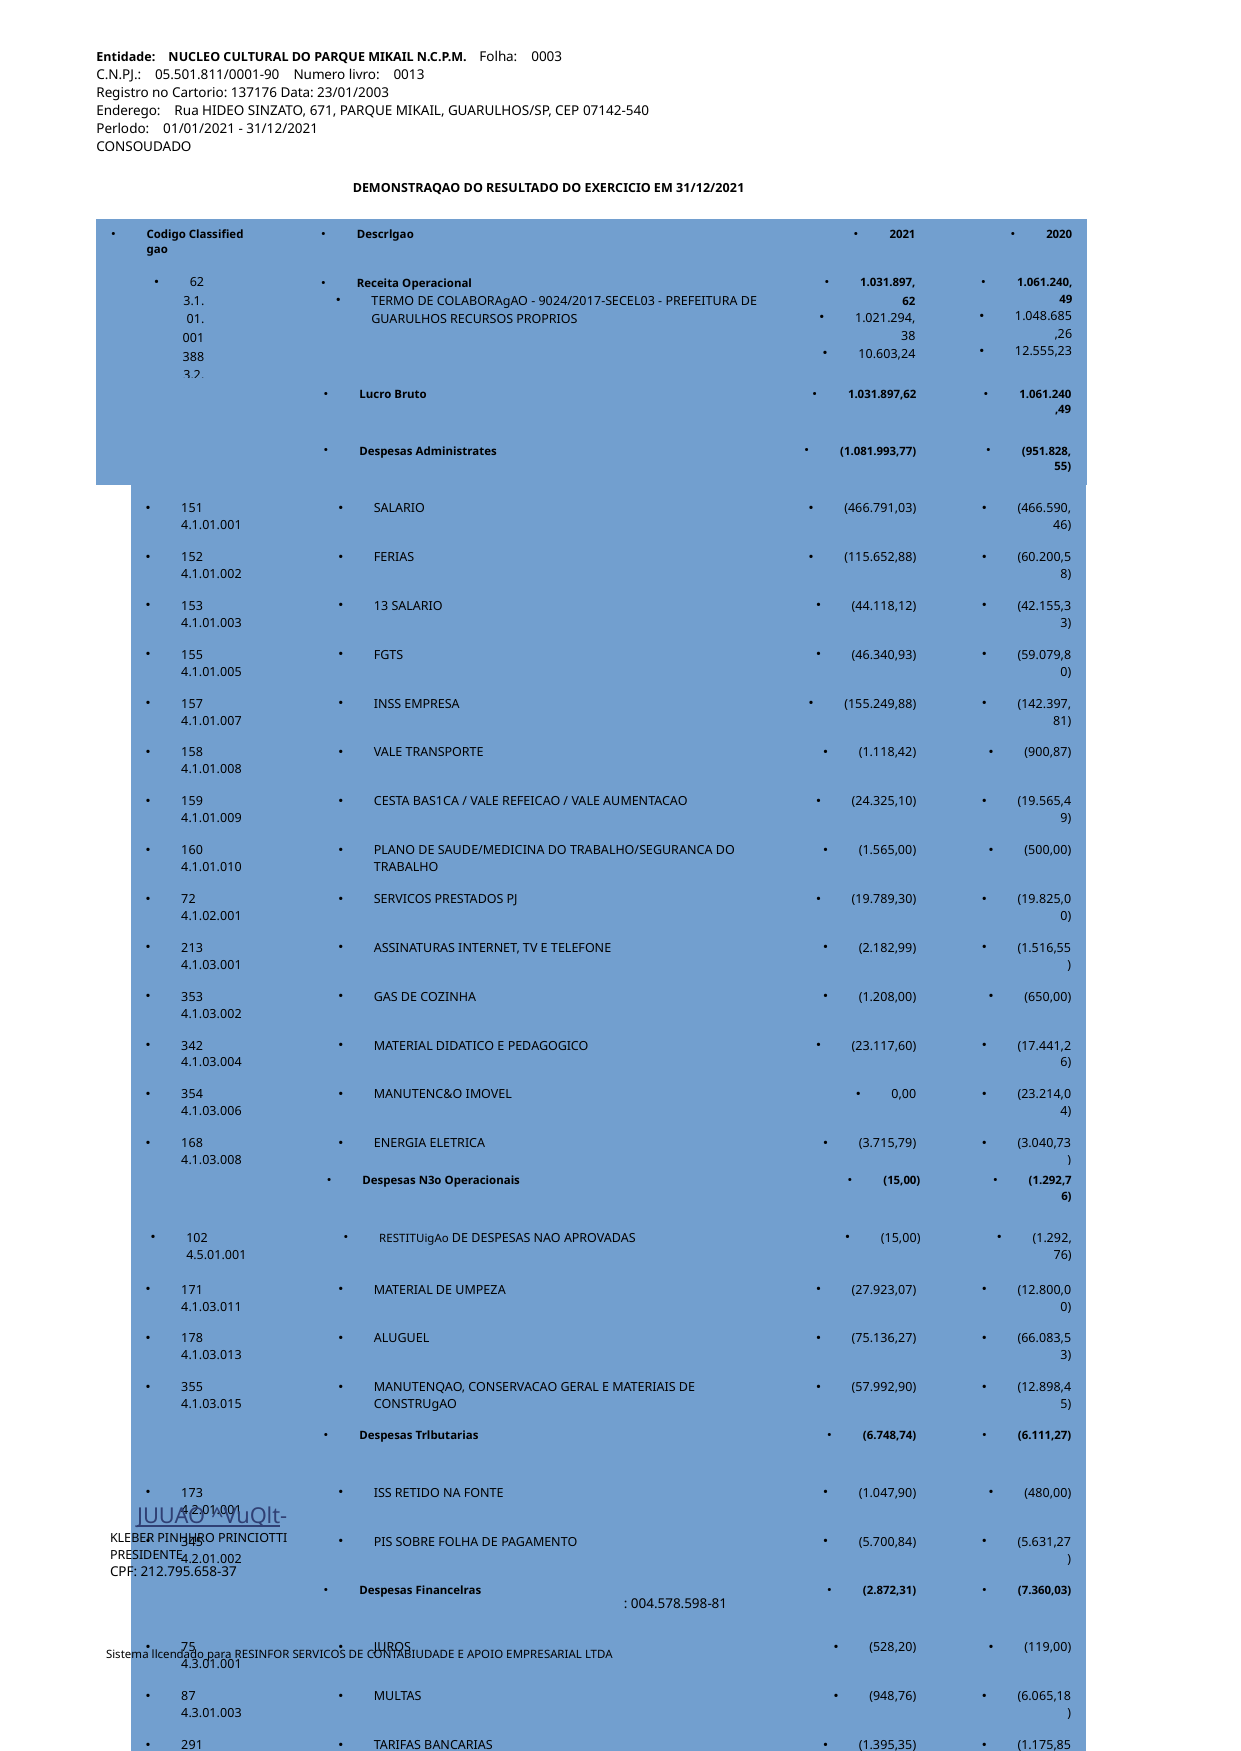

Entidade: NUCLEO CULTURAL DO PARQUE MIKAIL N.C.P.M. Folha: 0003
C.N.PJ.: 05.501.811/0001-90 Numero livro: 0013
Registro no Cartorio: 137176 Data: 23/01/2003
Enderego: Rua HIDEO SINZATO, 671, PARQUE MIKAIL, GUARULHOS/SP, CEP 07142-540
Perlodo: 01/01/2021 - 31/12/2021
CONSOUDADO
DEMONSTRAQAO DO RESULTADO DO EXERCICIO EM 31/12/2021
| Codigo Classified gao | Descrlgao | 2021 | 2020 |
| --- | --- | --- | --- |
| 62 3.1.01.001 388 3.2.01.002 | Receita Operacional TERMO DE COLABORAgAO - 9024/2017-SECEL03 - PREFEITURA DE GUARULHOS RECURSOS PROPRIOS | 1.031.897,62 1.021.294,38 10.603,24 | 1.061.240,49 1.048.685,26 12.555,23 |
| | Receita Liquida | 1.031.897,62 | 1.061.240,49 |
| | Lucro Bruto | 1.031.897,62 | 1.061.240,49 |
| --- | --- | --- | --- |
| | Despesas Administrates | (1.081.993,77) | (951.828,55) |
| 151 4.1.01.001 | salArio | (466.791,03) | (466.590,46) |
| 152 4.1.01.002 | fErias | (115.652,88) | (60.200,58) |
| 153 4.1.01.003 | 13 SALARIO | (44.118,12) | (42.155,33) |
| 155 4.1.01.005 | FGTS | (46.340,93) | (59.079,80) |
| 157 4.1.01.007 | INSS EMPRESA | (155.249,88) | (142.397,81) |
| 158 4.1.01.008 | VALE TRANSPORTE | (1.118,42) | (900,87) |
| 159 4.1.01.009 | CESTA BAS1CA / VALE REFEICAO / VALE AUMENTACAO | (24.325,10) | (19.565,49) |
| 160 4.1.01.010 | PLANO DE SAUDE/MEDICINA DO TRABALHO/SEGURANCA DO TRABALHO | (1.565,00) | (500,00) |
| 72 4.1.02.001 | SERVICOS PRESTADOS PJ | (19.789,30) | (19.825,00) |
| 213 4.1.03.001 | ASSINATURAS INTERNET, TV E TELEFONE | (2.182,99) | (1.516,55) |
| 353 4.1.03.002 | GAS DE COZINHA | (1.208,00) | (650,00) |
| 342 4.1.03.004 | MATERIAL DIDATICO E PEDAGOGICO | (23.117,60) | (17.441,26) |
| 354 4.1.03.006 | MANUTENC&O IMOVEL | 0,00 | (23.214,04) |
| 168 4.1.03.008 | ENERGIA ELETRICA | (3.715,79) | (3.040,73) |
| 169 4.1.03.009 | Agua | (5.998,04) | (2.968,65) |
| 170 4.1.03.010 | MATERIAL DE ESCRIT6RIO | (9.768,45) | 0,00 |
| 171 4.1.03.011 | MATERIAL DE UMPEZA | (27.923,07) | (12.800,00) |
| 178 4.1.03.013 | ALUGUEL | (75.136,27) | (66.083,53) |
| 355 4.1.03.015 | MANUTENQAO, CONSERVACAO GERAL E MATERIAIS DE CONSTRUgAO | (57.992,90) | (12.898,45) |
| | Despesas Trlbutarias | (6.748,74) | (6.111,27) |
| 173 4.2.01.001 | ISS RETIDO NA FONTE | (1.047,90) | (480,00) |
| 345 4.2.01.002 | PIS SOBRE FOLHA DE PAGAMENTO | (5.700,84) | (5.631,27) |
| | Despesas Financelras | (2.872,31) | (7.360,03) |
| 75 4.3.01.001 | JUROS | (528,20) | (119,00) |
| 87 4.3.01.003 | MULTAS | (948,76) | (6.065,18) |
| 291 4.3.01.005 | TARIFAS BANCARIAS | (1.395,35) | (1.175,85) |
| | Receltas Financelras | 1.162,09 | 195,67 |
| 387 3.1.02.001 | RENDIMENTOS financeiros | 1.162,09 | 195,67 |
| | Outras Despesas Operacionais | (4.586,20) | (1.823,52) |
| 176 4.4.01.001 | DEPRECIACAO | (207,24) | (207,24) |
| 249 4.4.01.002 | depreciacAo | (4.378,96) | (1.616,28) |
| | Resultado operacional liquido | (63.141,31) | 94.312,79 |
| | Despesas N3o Operacionais | (15,00) | (1.292,76) |
| --- | --- | --- | --- |
| 102 4.5.01.001 | RESTITUigAo DE DESPESAS NAO APROVADAS | (15,00) | (1.292,76) |
JuuaO ^VuQlt-
KLEBER PINHHRO PRINCIOTTI
PRESIDENTE
CPF: 212.795.658-37
: 004.578.598-81
Sistema llcendado para RESINFOR SERVICOS DE CONTABIUDADE E APOIO EMPRESARIAL LTDA